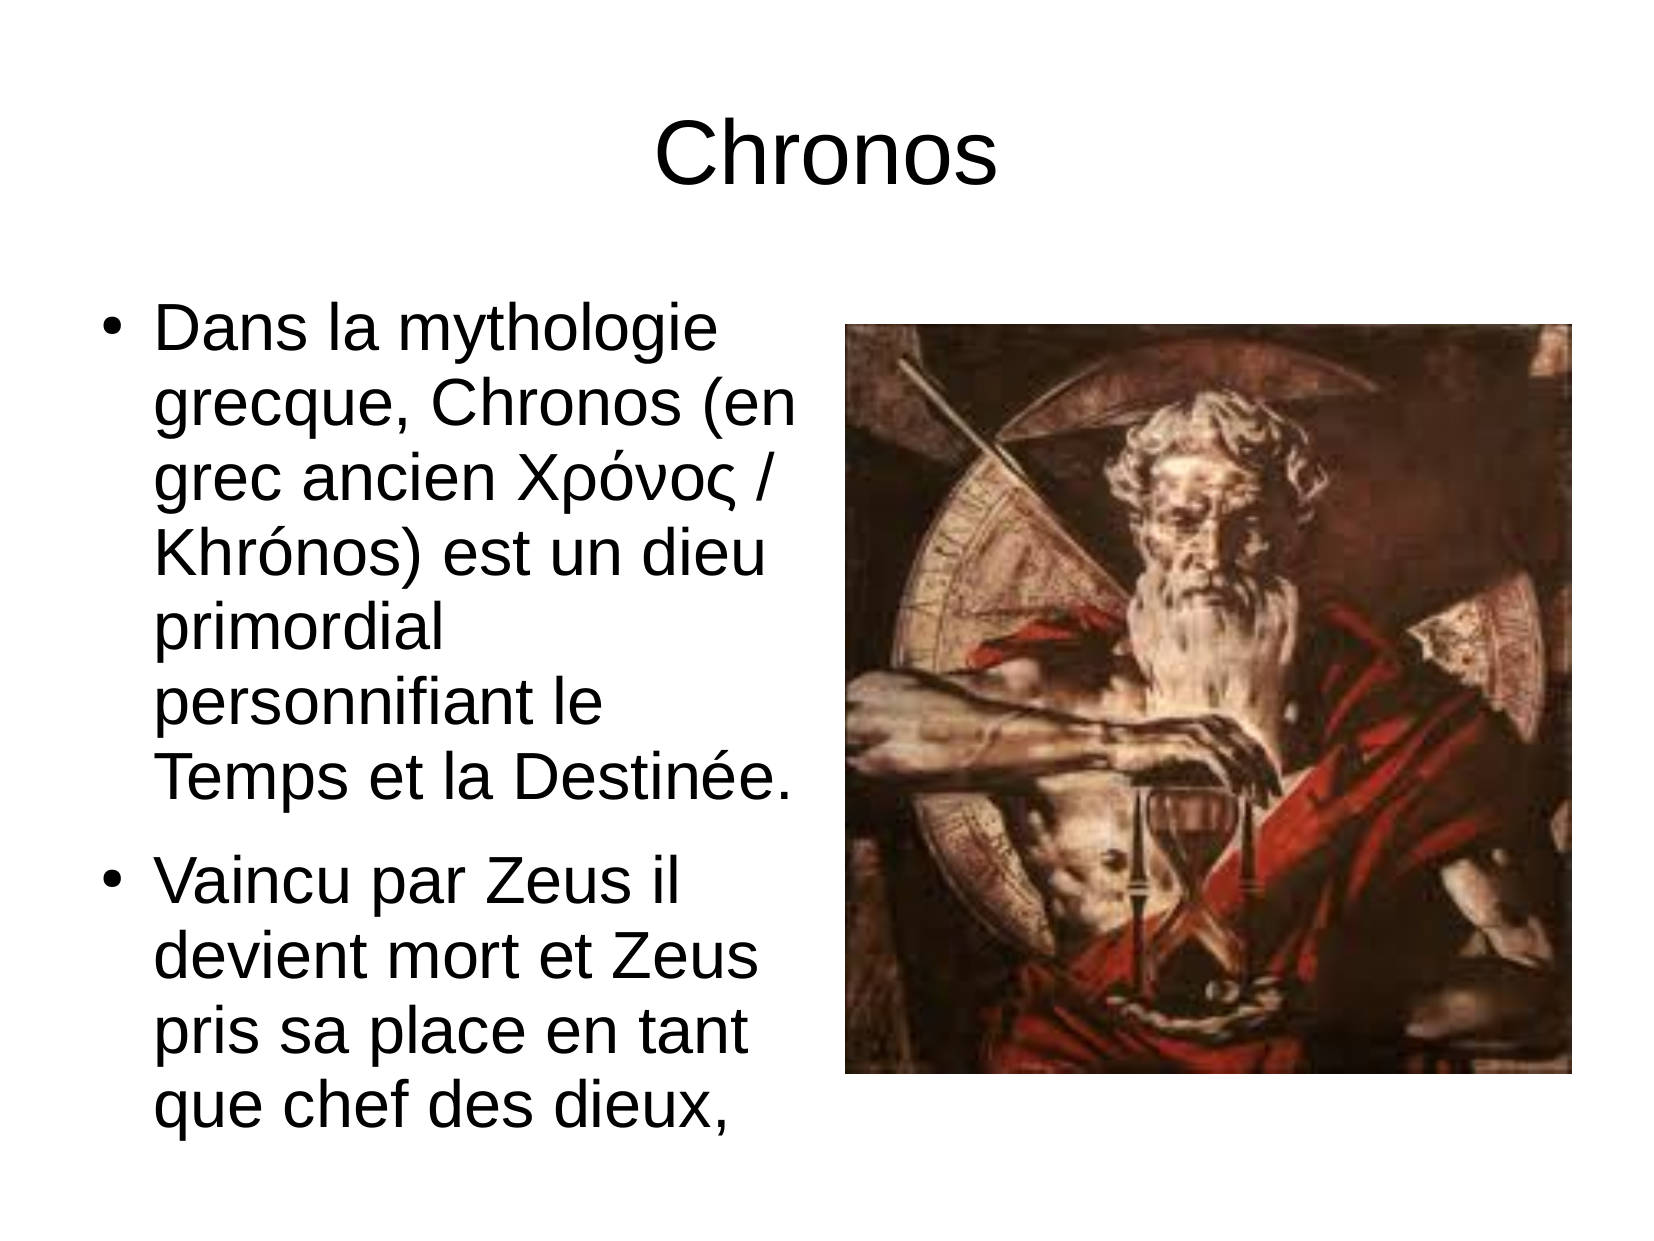

# Chronos
Dans la mythologie grecque, Chronos (en grec ancien Χρόνος / Khrónos) est un dieu primordial personnifiant le Temps et la Destinée.
Vaincu par Zeus il devient mort et Zeus pris sa place en tant que chef des dieux,